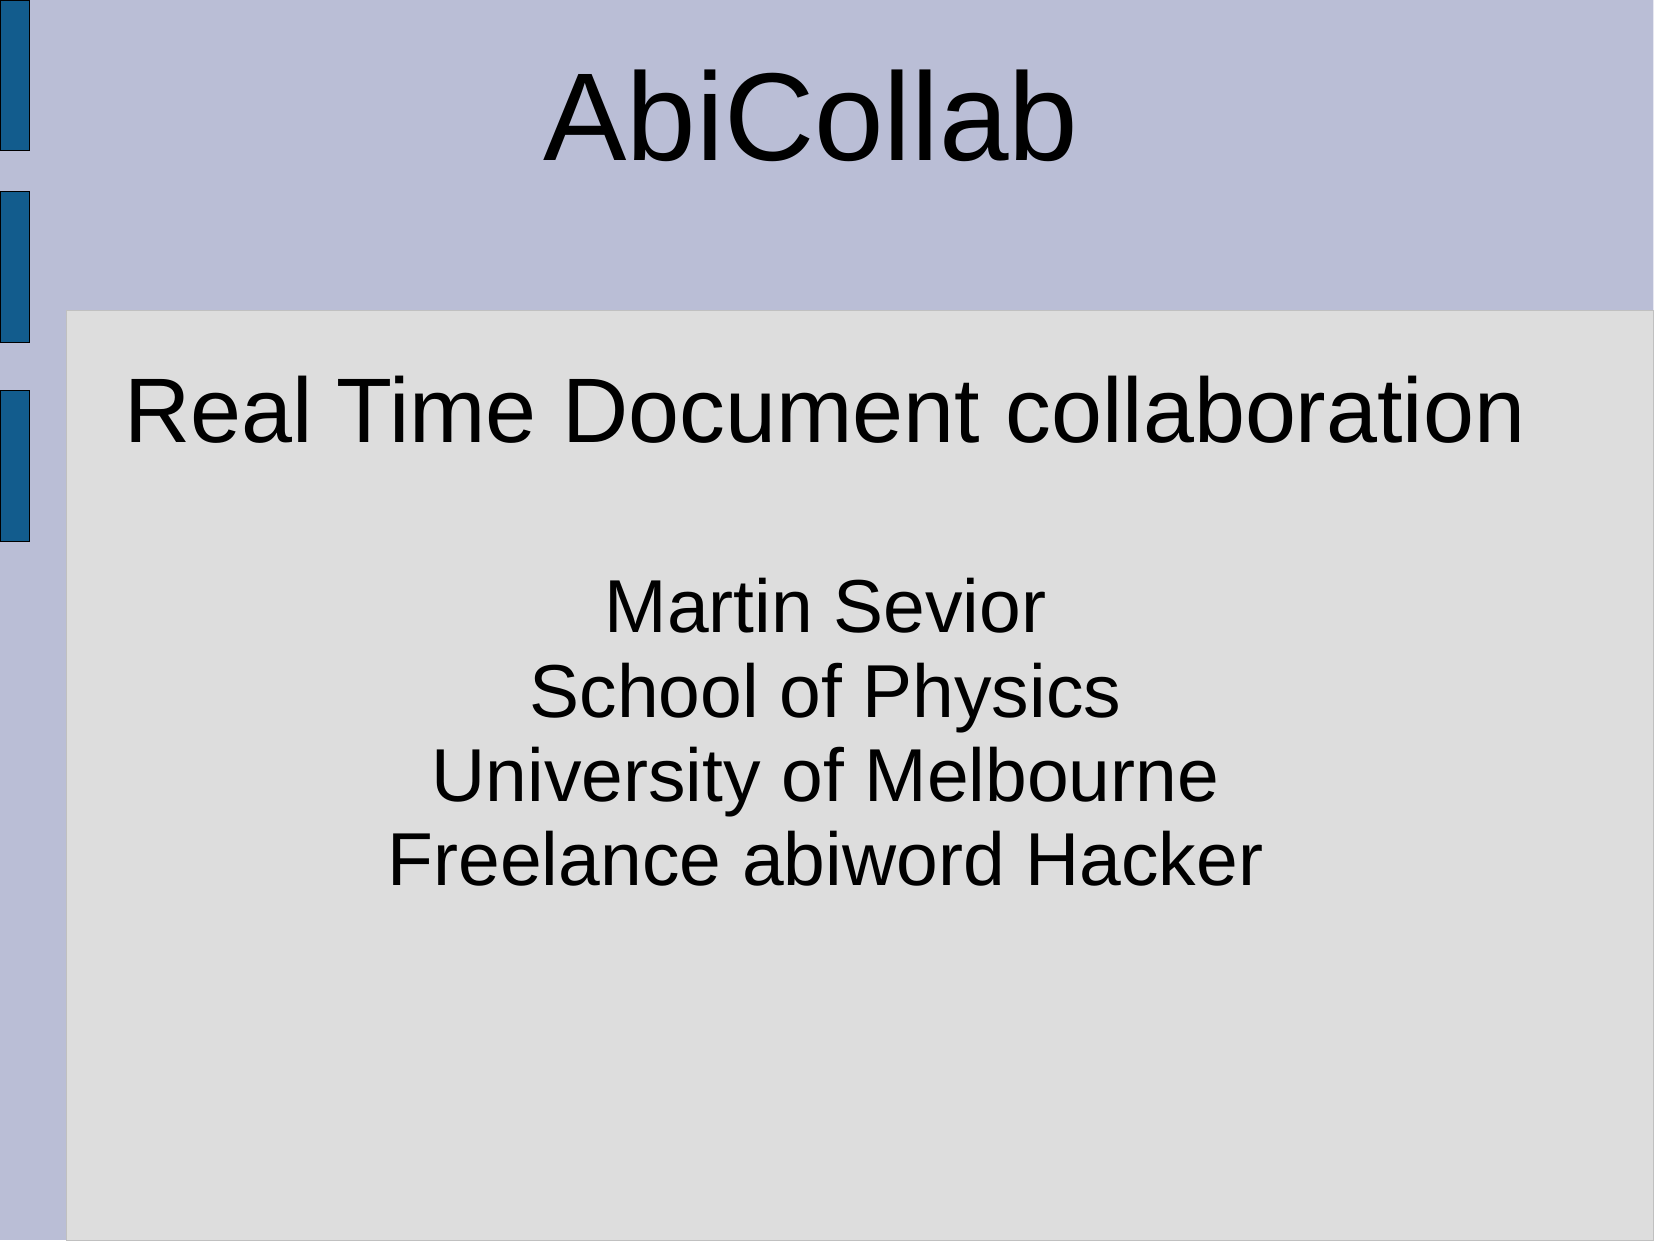

AbiCollab
Real Time Document collaboration
Martin Sevior
School of Physics
University of Melbourne
Freelance abiword Hacker